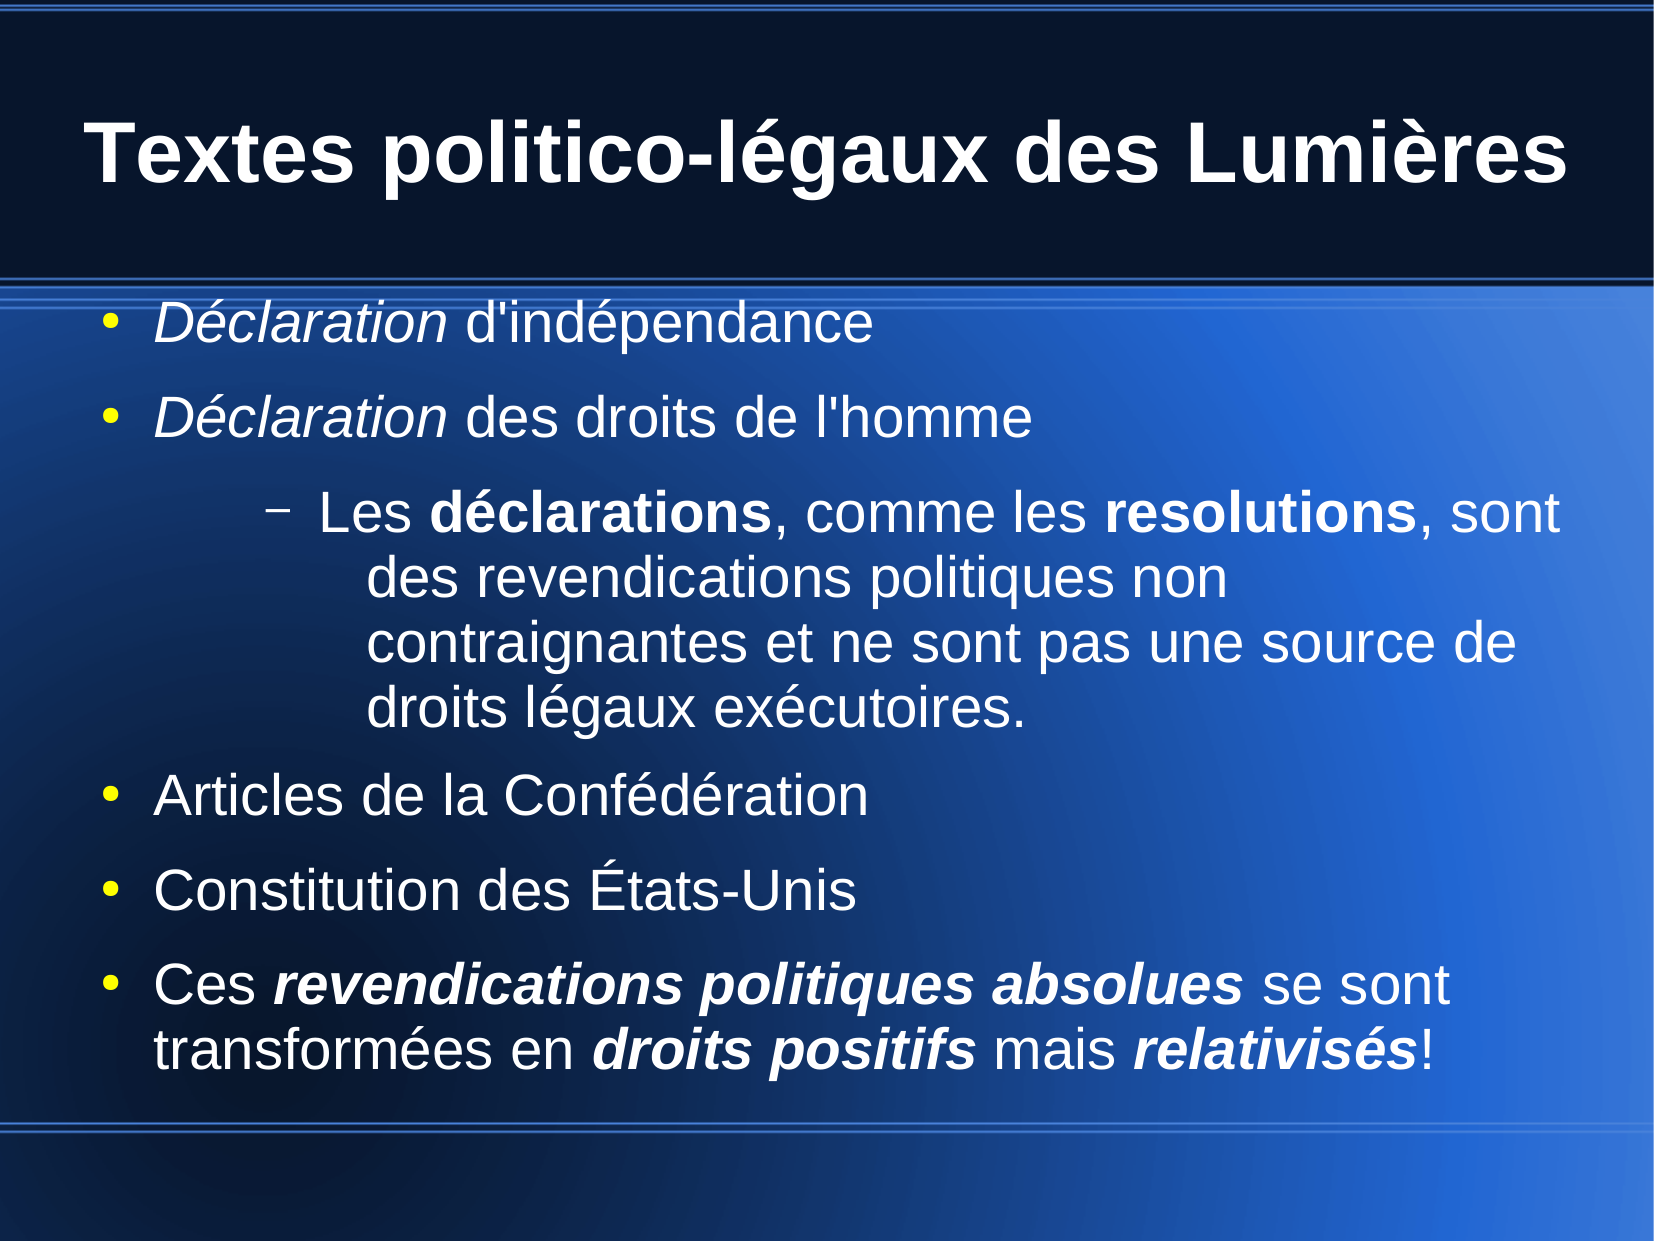

# Textes politico-légaux des Lumières
Déclaration d'indépendance
Déclaration des droits de l'homme
Les déclarations, comme les resolutions, sont des revendications politiques non contraignantes et ne sont pas une source de droits légaux exécutoires.
Articles de la Confédération
Constitution des États-Unis
Ces revendications politiques absolues se sont transformées en droits positifs mais relativisés!